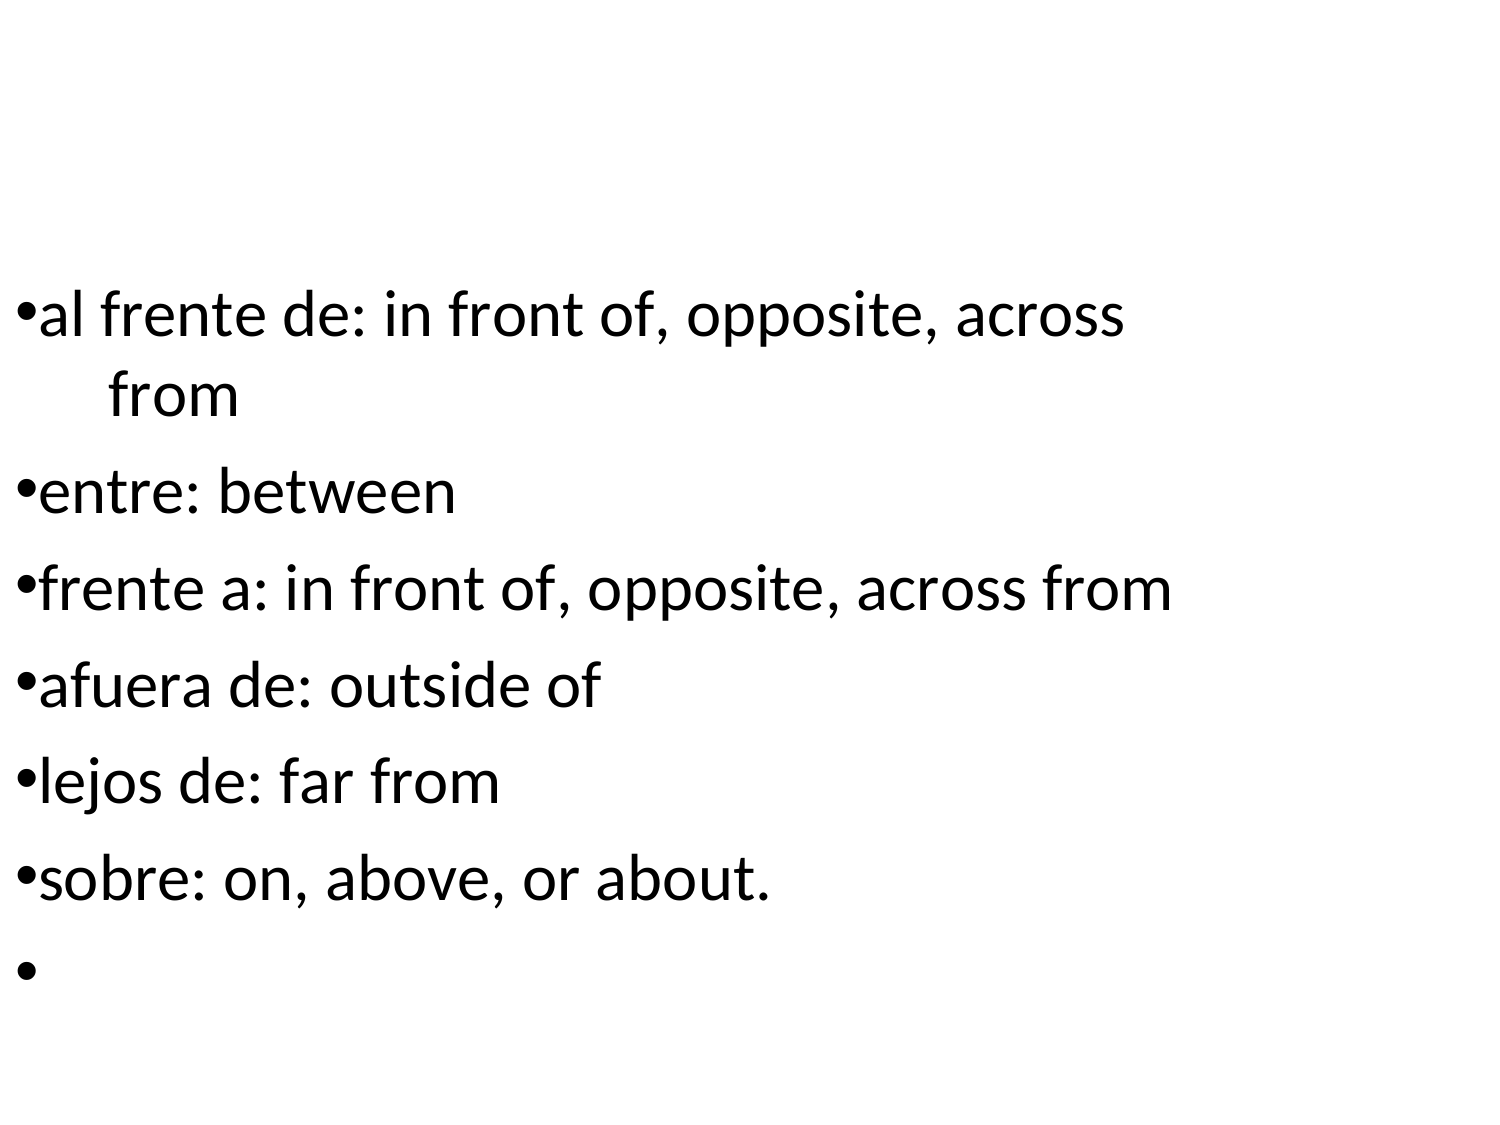

# al frente de: in front of, opposite, across 			from
entre: between
frente a: in front of, opposite, across from
afuera de: outside of
lejos de: far from
sobre: on, above, or about.